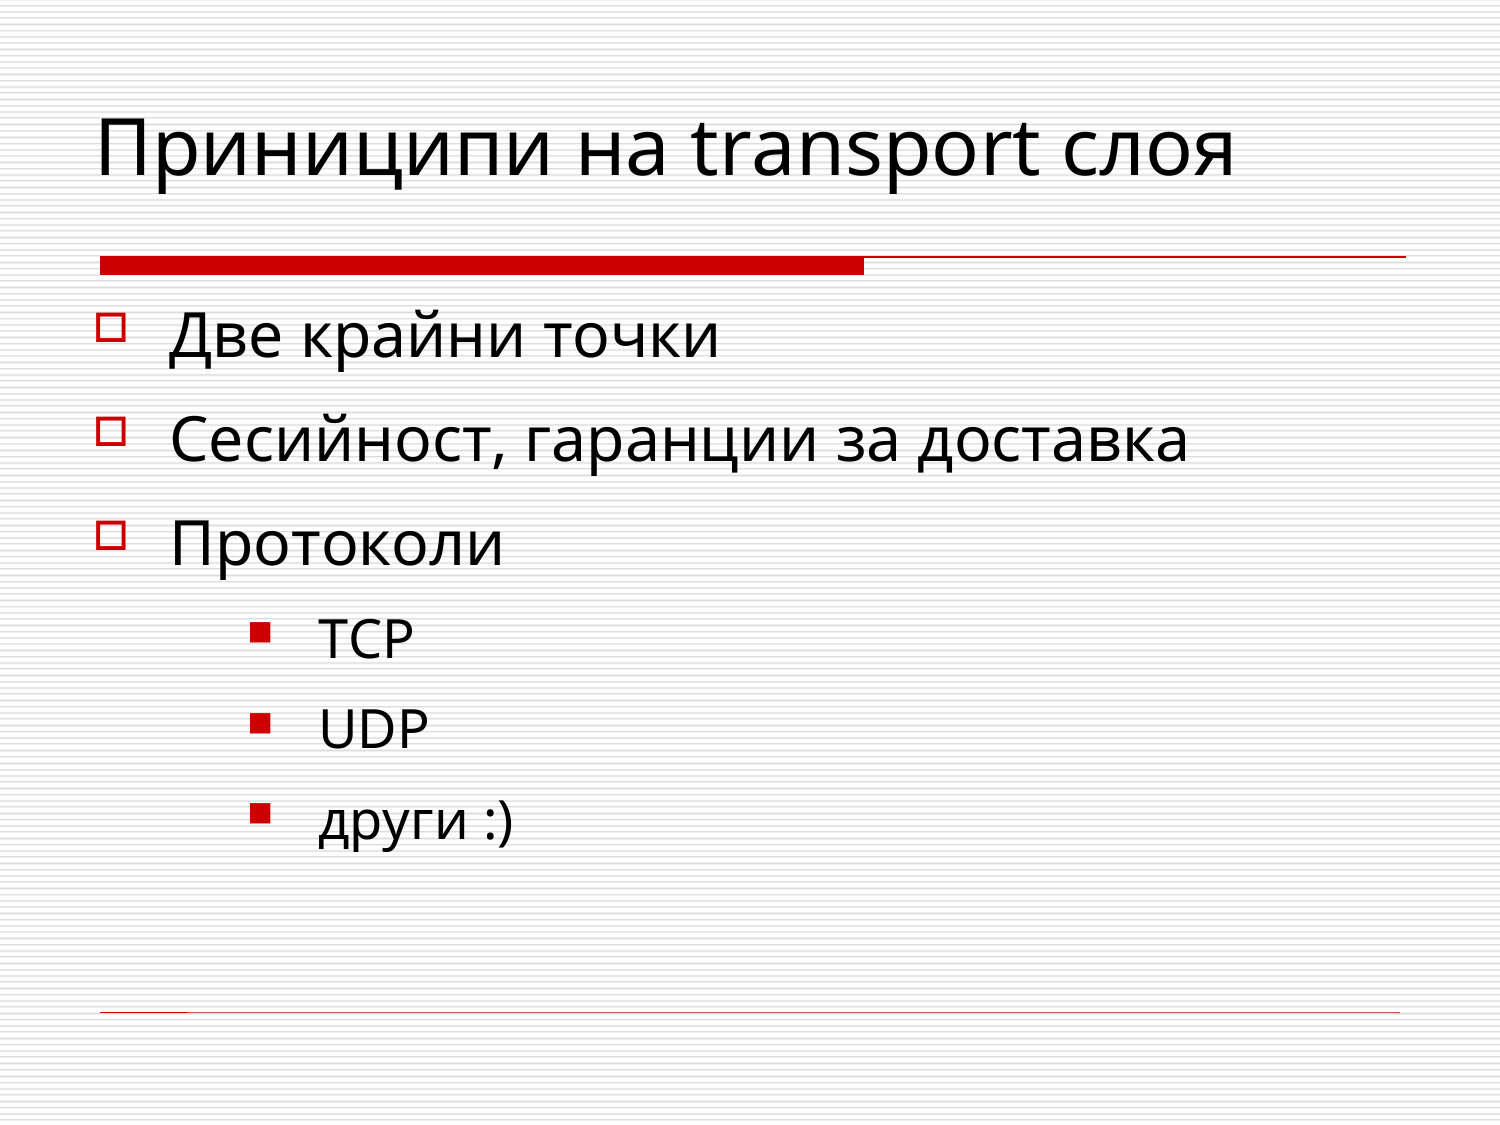

# Приниципи на transport слоя
Две крайни точки
Сесийност, гаранции за доставка
Протоколи
TCP
UDP
други :)